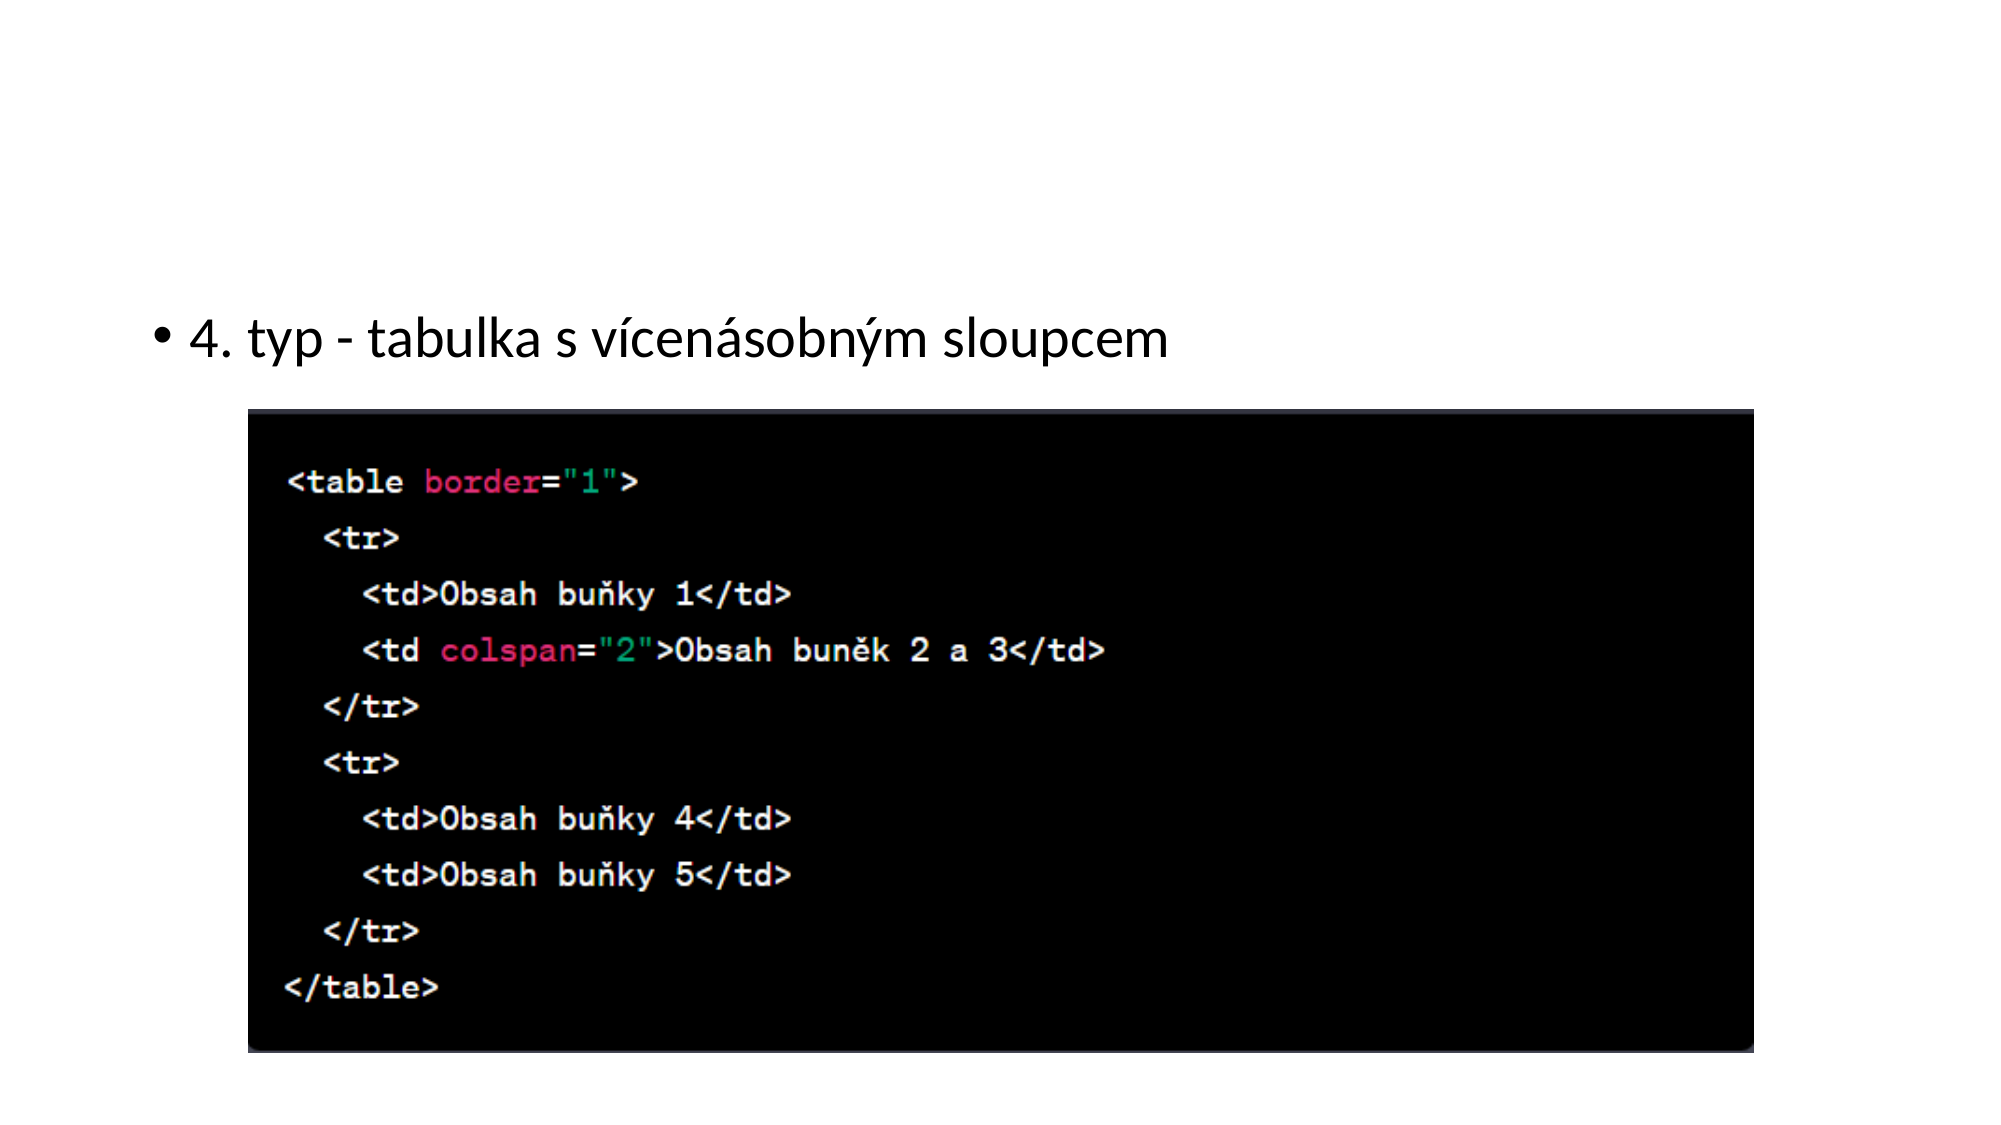

#
4. typ - tabulka s vícenásobným sloupcem